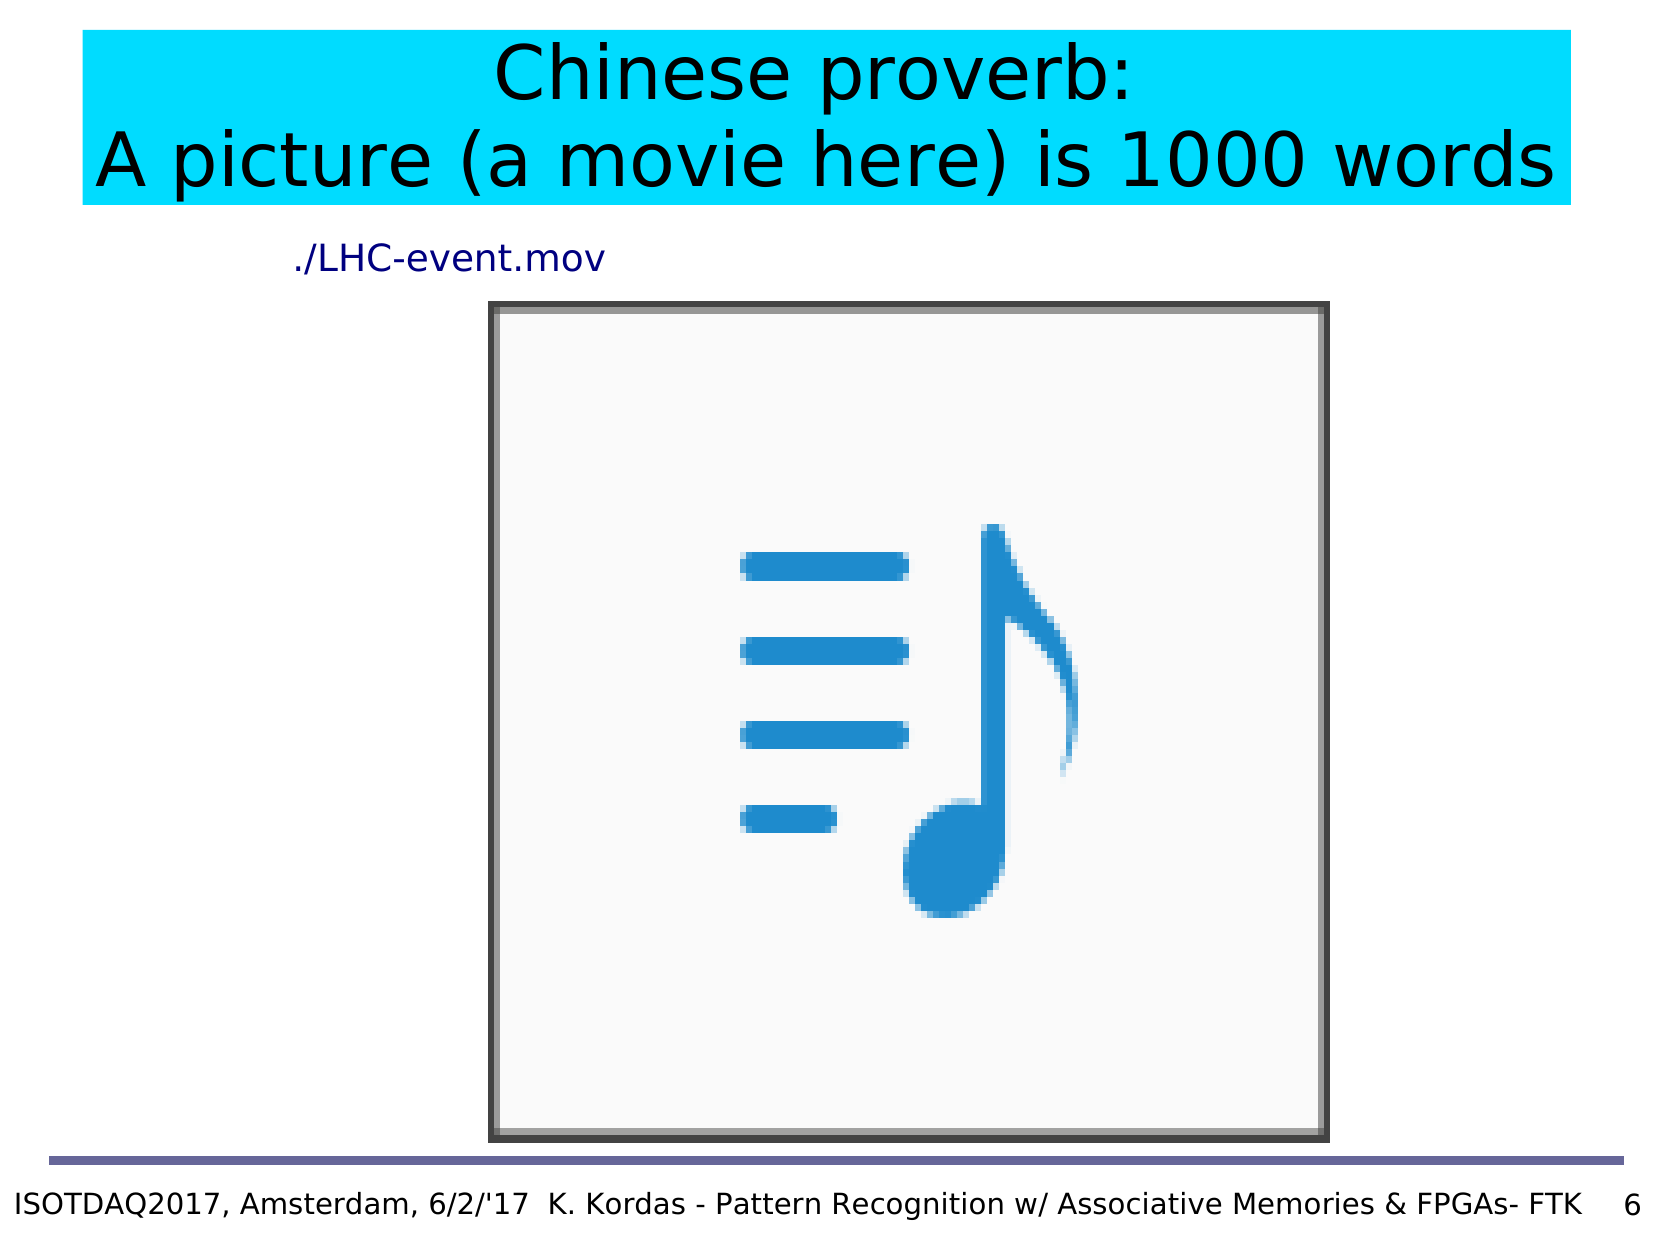

# Chinese proverb: A picture (a movie here) is 1000 words
./LHC-event.mov
ISOTDAQ2017, Amsterdam, 6/2/'17
K. Kordas - Pattern Recognition w/ Associative Memories & FPGAs- FTK
6